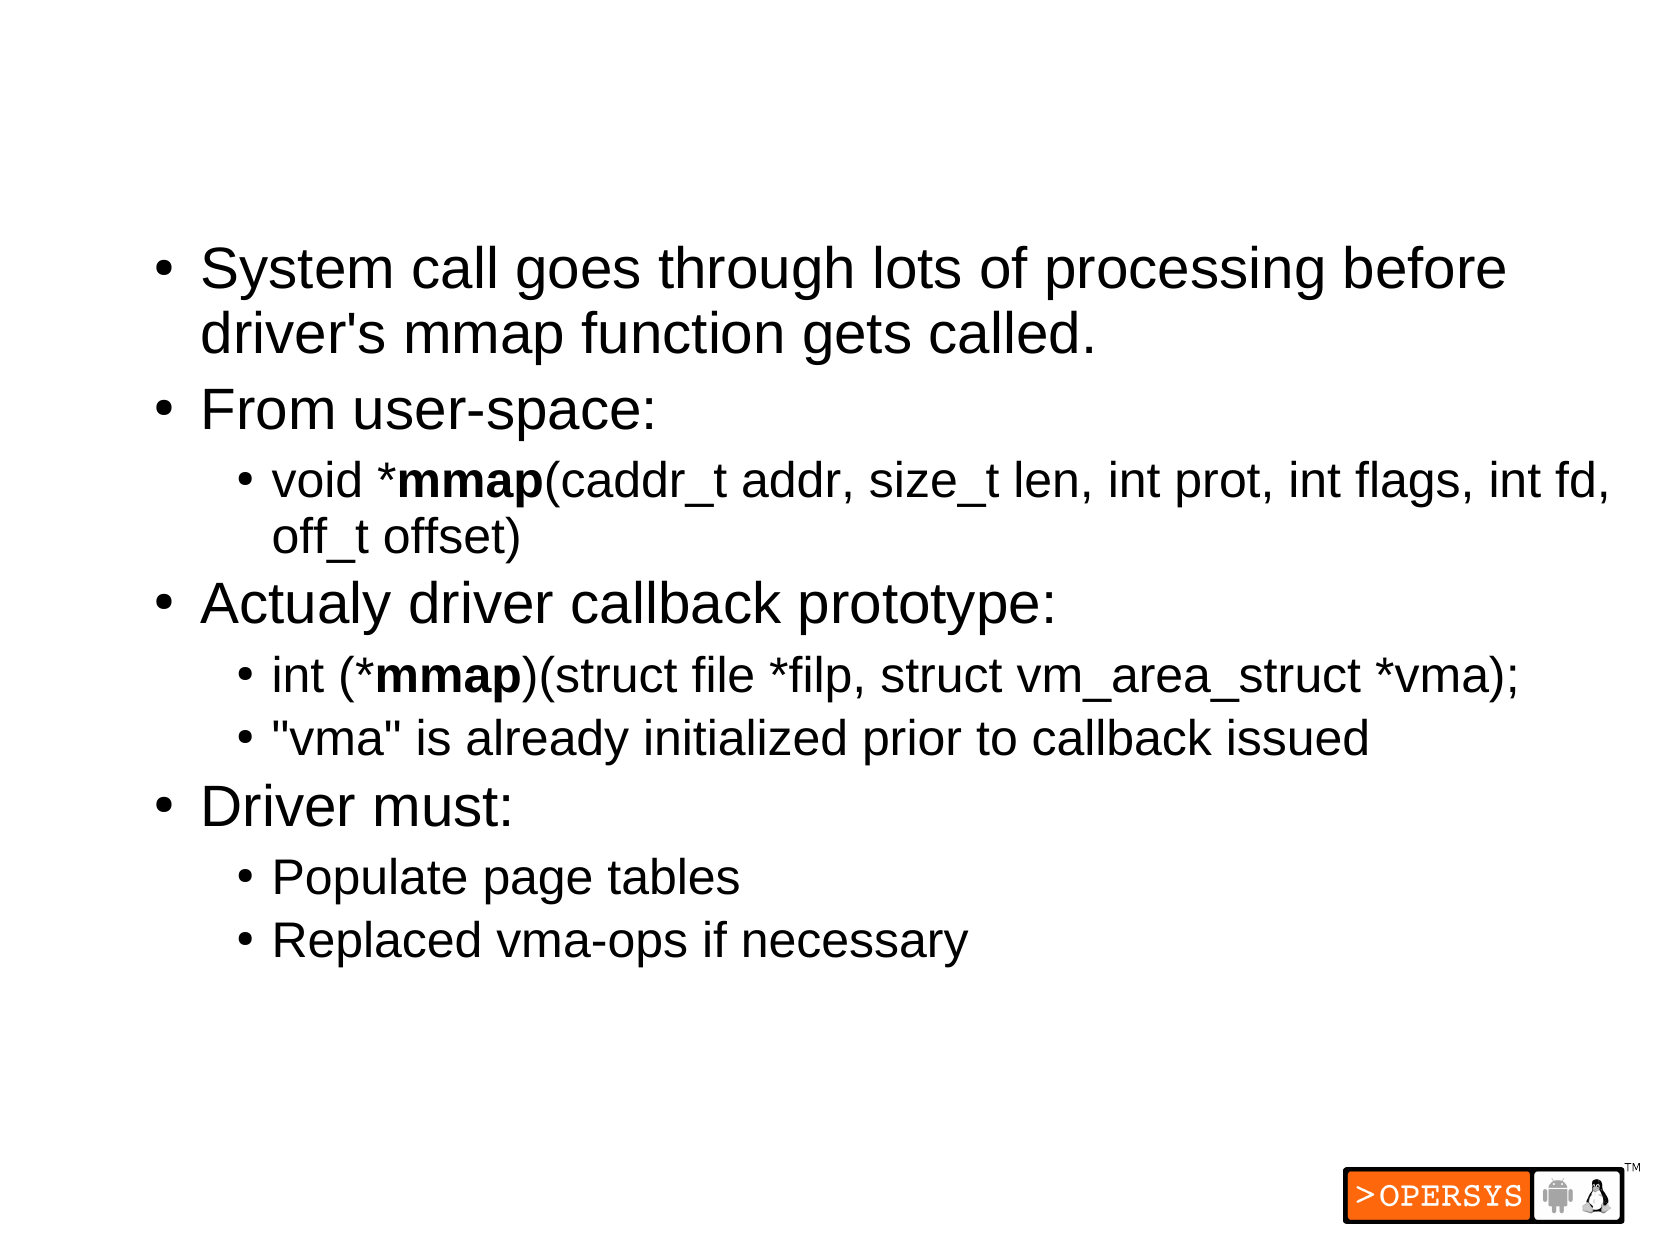

# System call goes through lots of processing before driver's mmap function gets called.
From user-space:
void *mmap(caddr_t addr, size_t len, int prot, int flags, int fd, off_t offset)
Actualy driver callback prototype:
int (*mmap)(struct file *filp, struct vm_area_struct *vma);
"vma" is already initialized prior to callback issued
Driver must:
Populate page tables
Replaced vma-ops if necessary